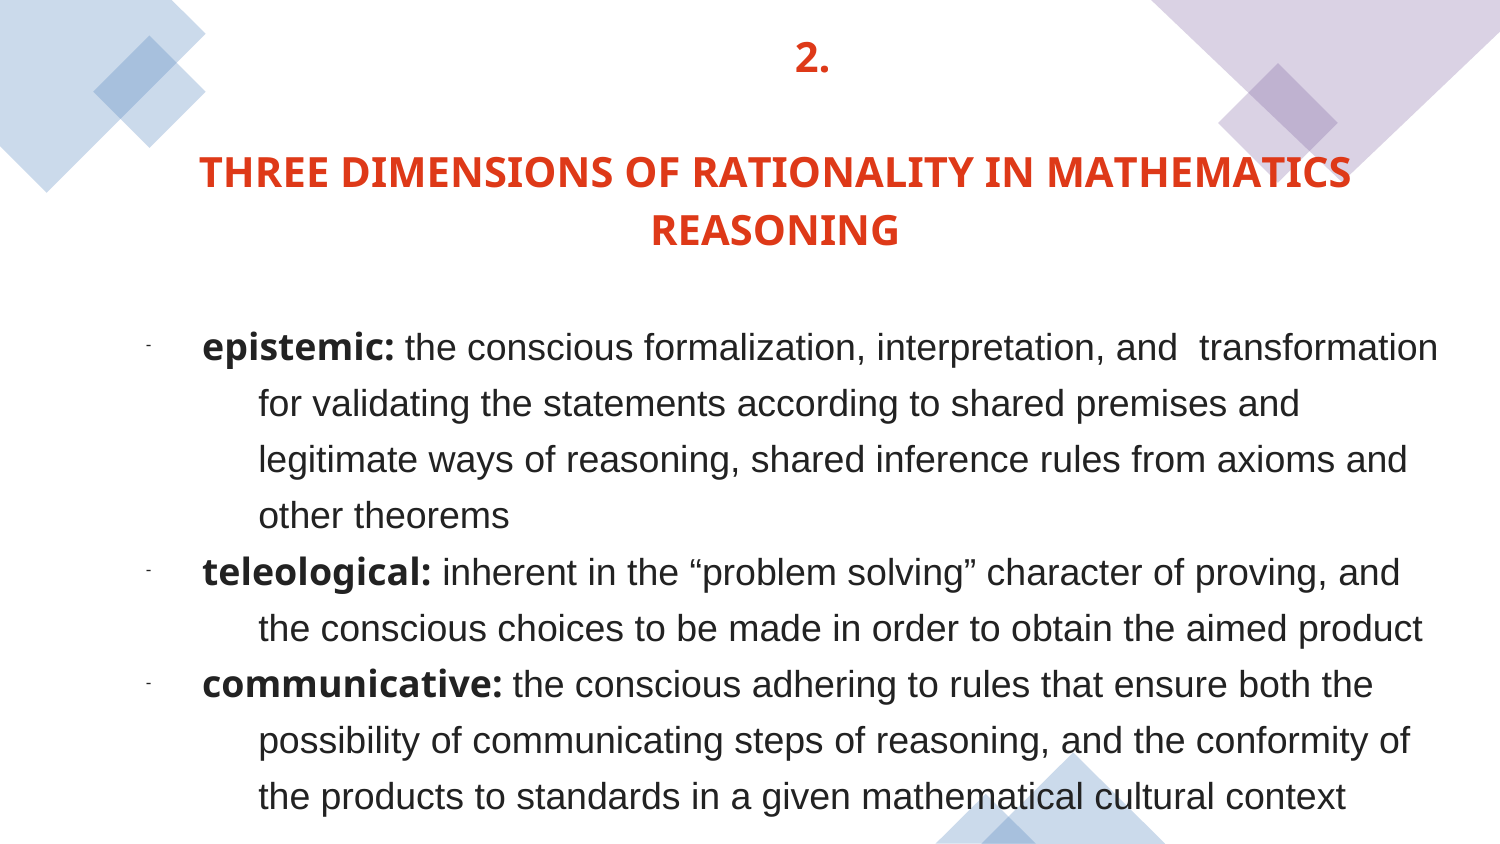

2.
THREE DIMENSIONS OF RATIONALITY IN MATHEMATICS REASONING
epistemic: the conscious formalization, interpretation, and transformation for validating the statements according to shared premises and legitimate ways of reasoning, shared inference rules from axioms and other theorems
teleological: inherent in the “problem solving” character of proving, and the conscious choices to be made in order to obtain the aimed product
communicative: the conscious adhering to rules that ensure both the possibility of communicating steps of reasoning, and the conformity of the products to standards in a given mathematical cultural context